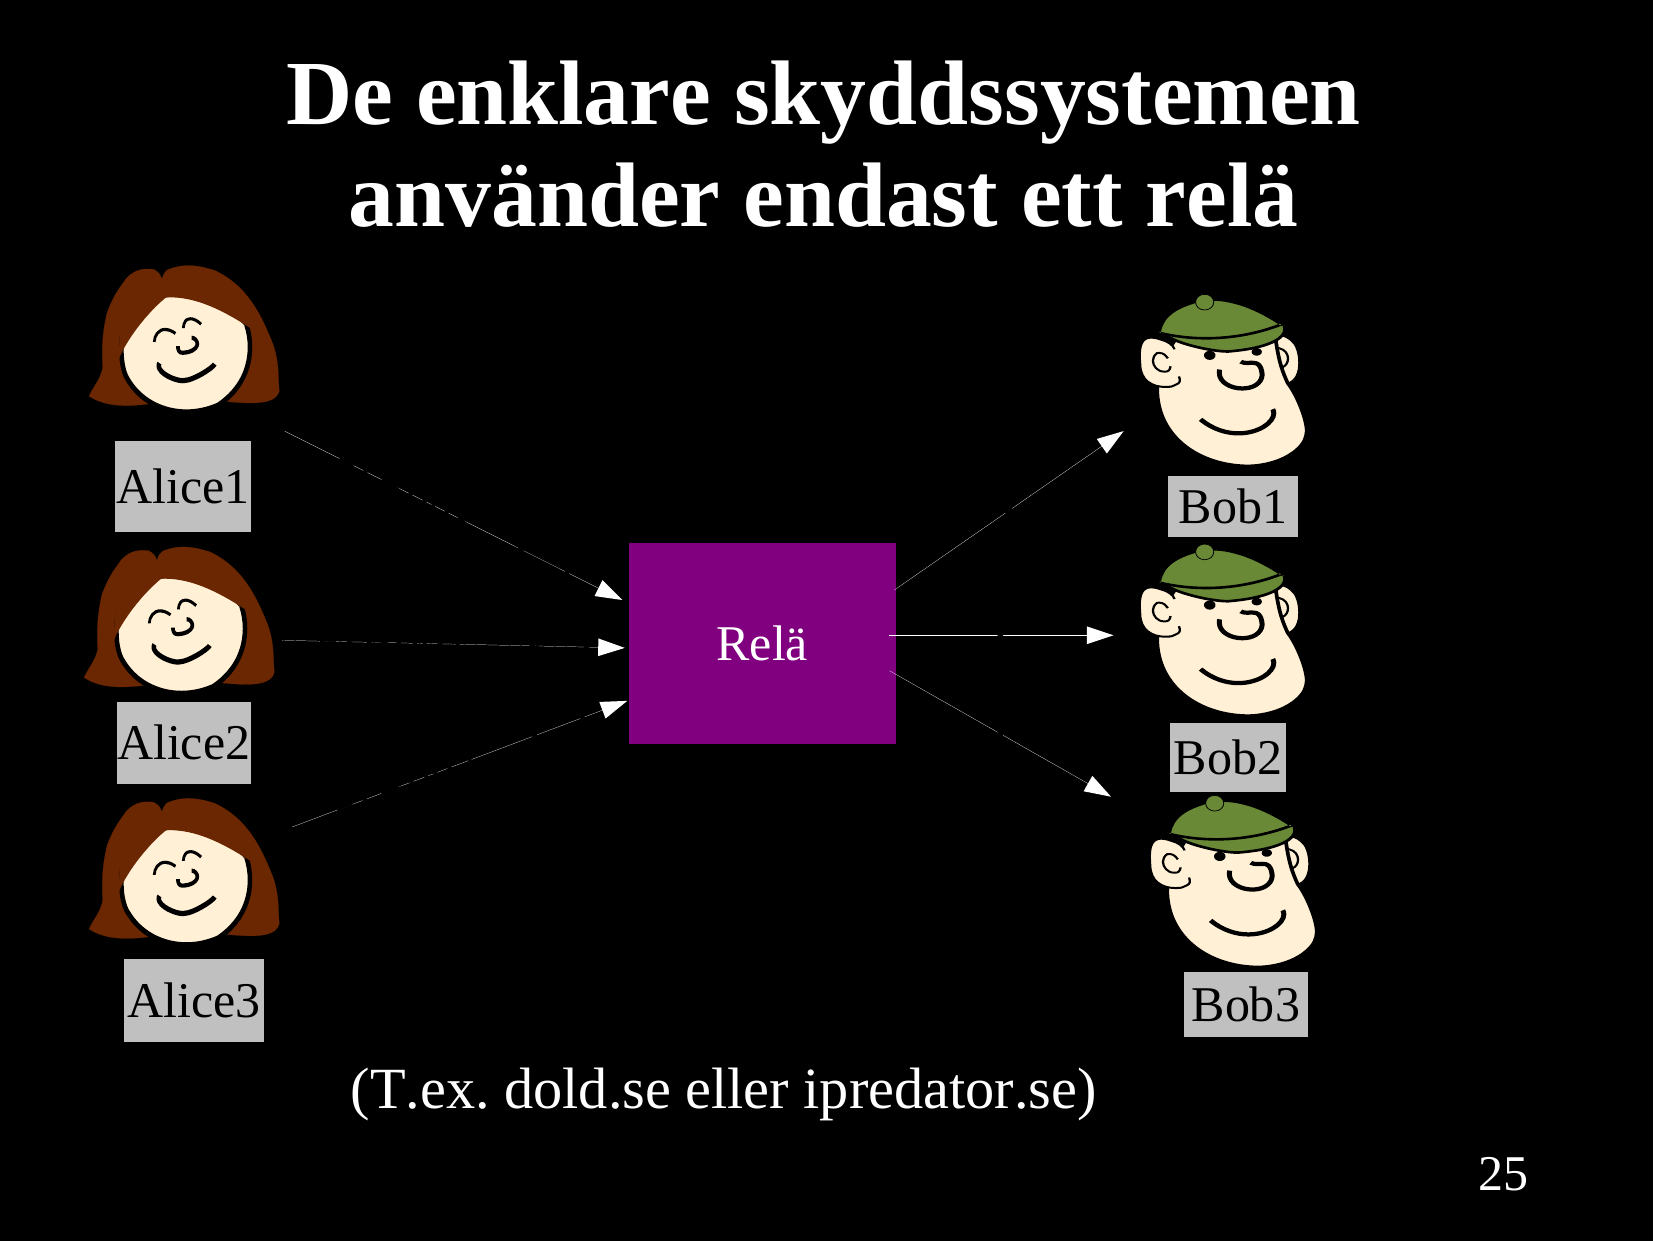

# De enklare skyddssystemen använder endast ett relä
E(Bob3,“X”)
“Y”
Alice1
Bob1
Relä
“Z”
E(Bob1, “Y”)
“X”
E(Bob2, “Z”)
Alice2
Bob2
Alice3
Bob3
(T.ex. dold.se eller ipredator.se)